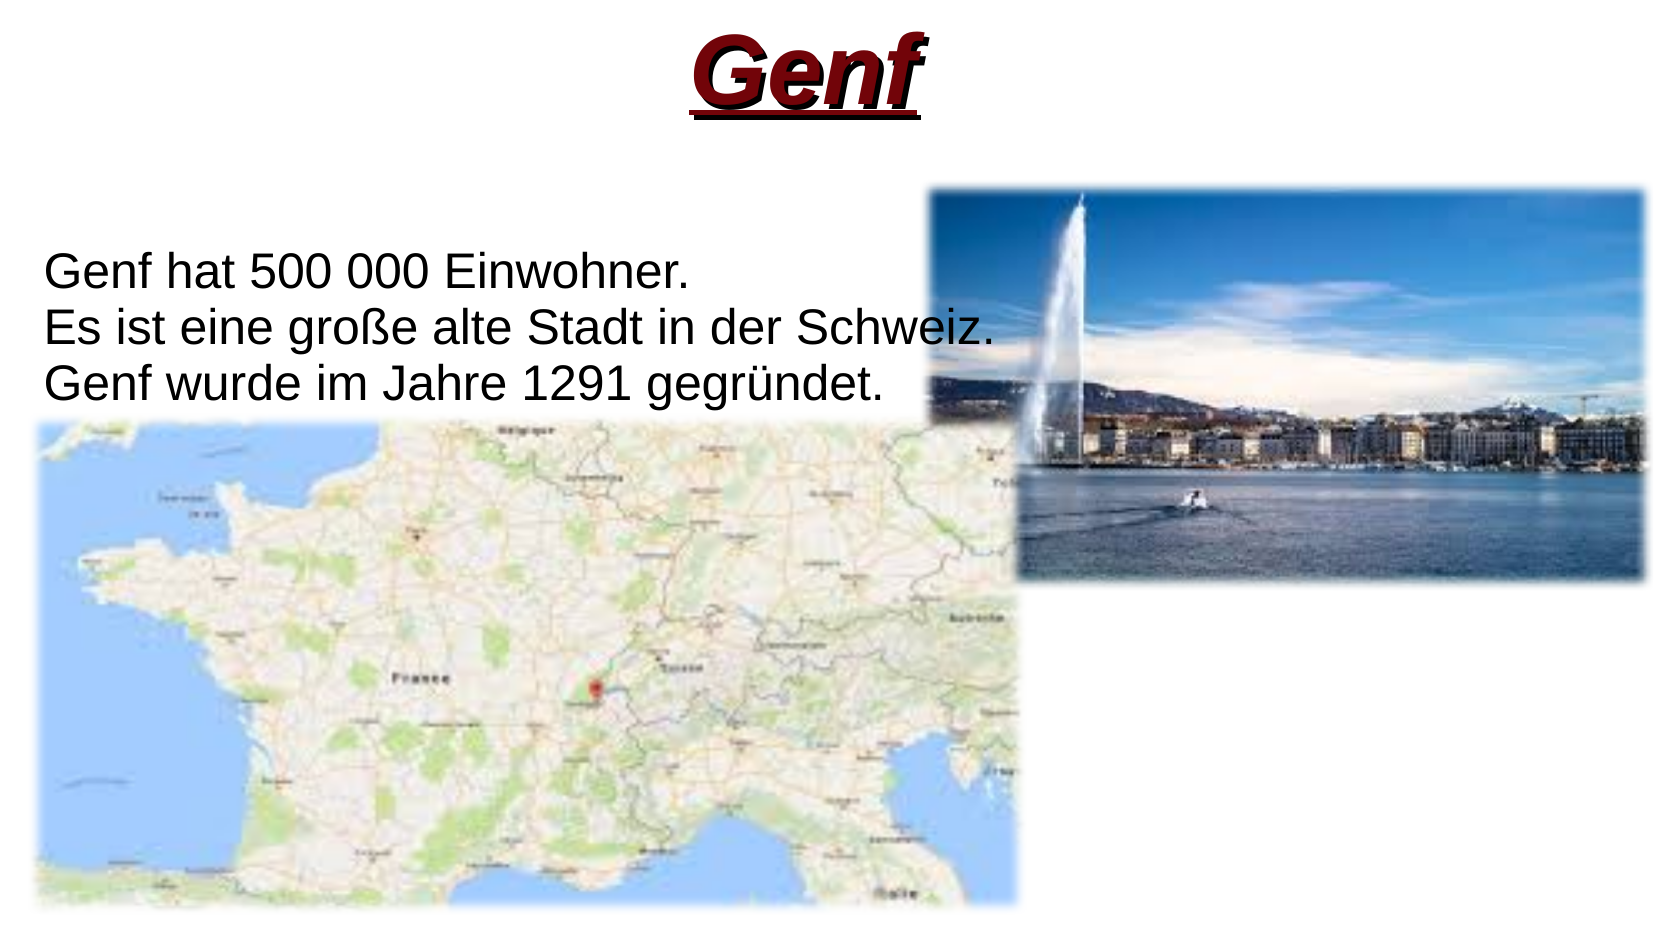

# Genf
Genf hat 500 000 Einwohner.
Es ist eine große alte Stadt in der Schweiz.
Genf wurde im Jahre 1291 gegründet.